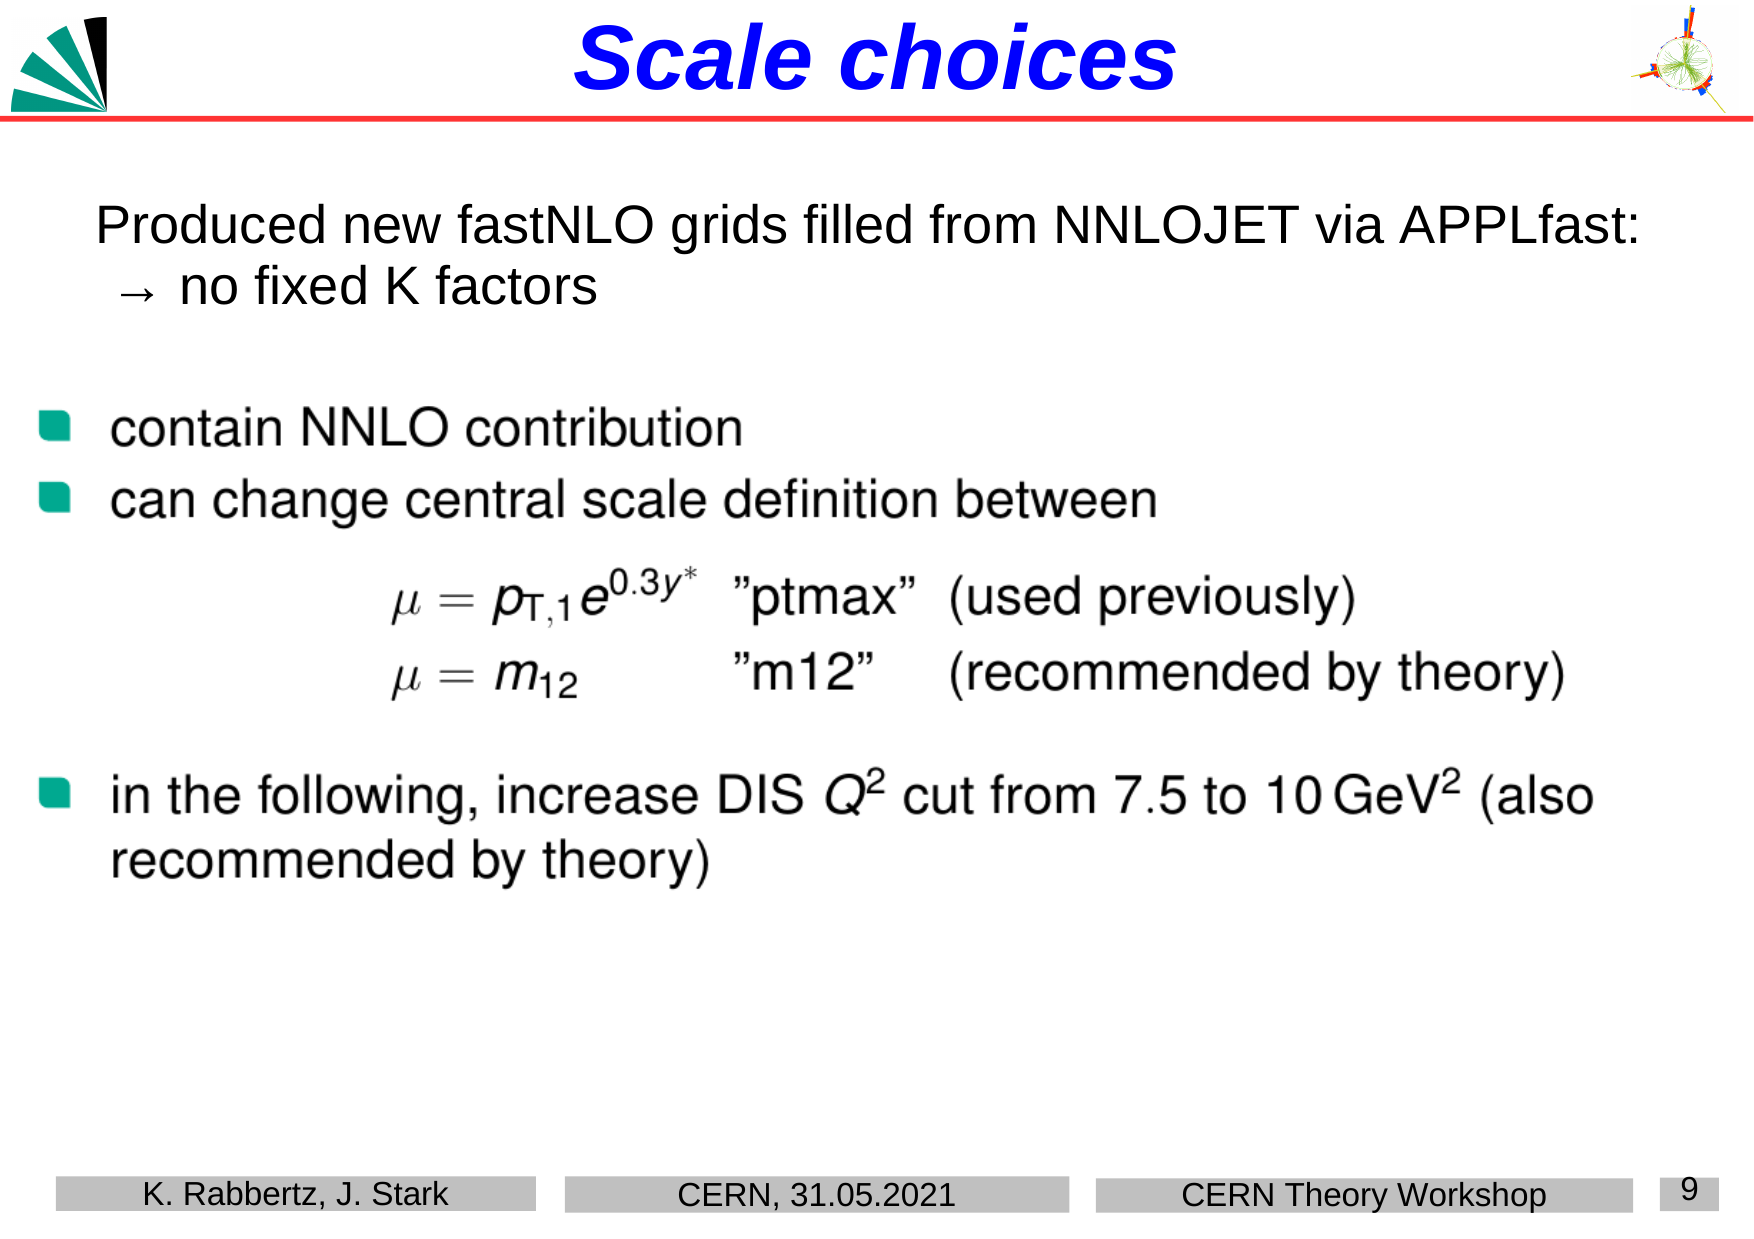

# Scale choices
Produced new fastNLO grids filled from NNLOJET via APPLfast:
 → no fixed K factors